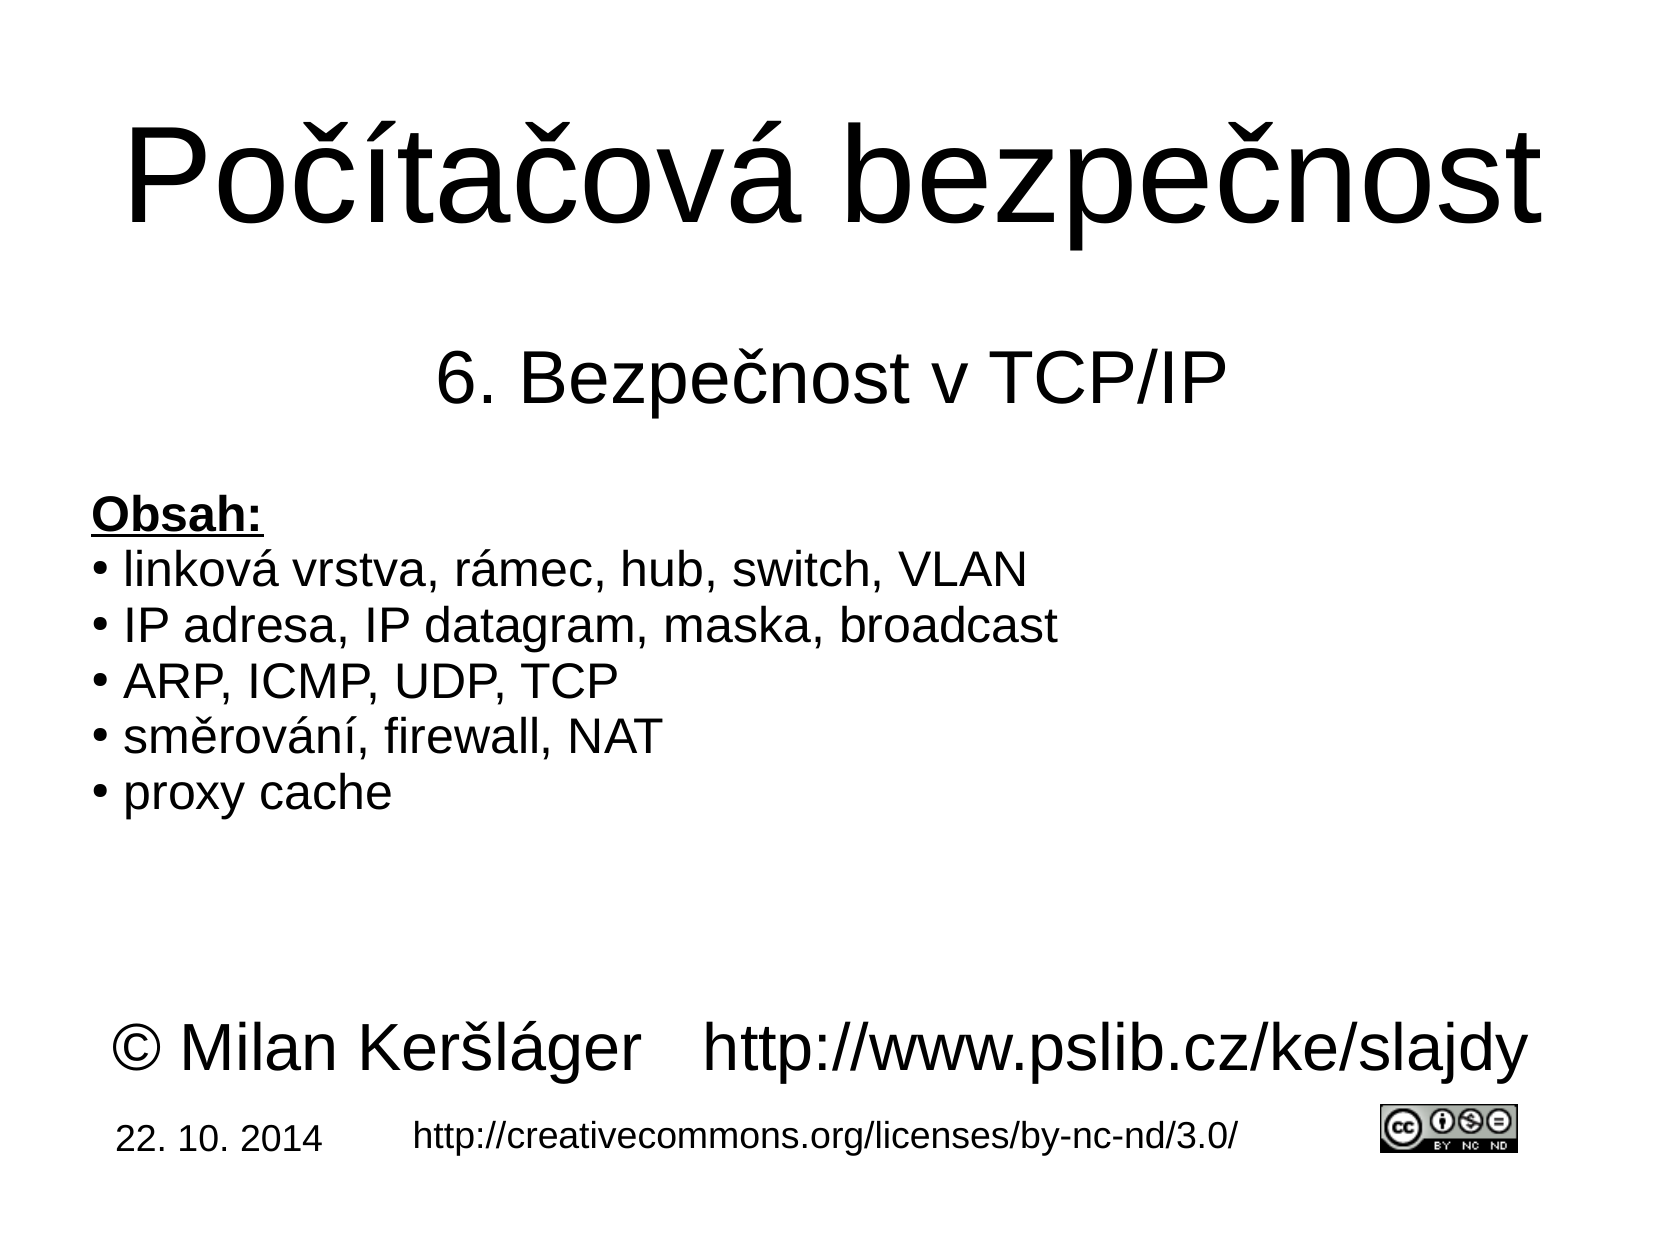

# Počítačová bezpečnost 6. Bezpečnost v TCP/IP
Obsah:
 linková vrstva, rámec, hub, switch, VLAN
 IP adresa, IP datagram, maska, broadcast
 ARP, ICMP, UDP, TCP
 směrování, firewall, NAT
 proxy cache
© Milan Keršláger	http://www.pslib.cz/ke/slajdy
http://creativecommons.org/licenses/by-nc-nd/3.0/
22. 10. 2014